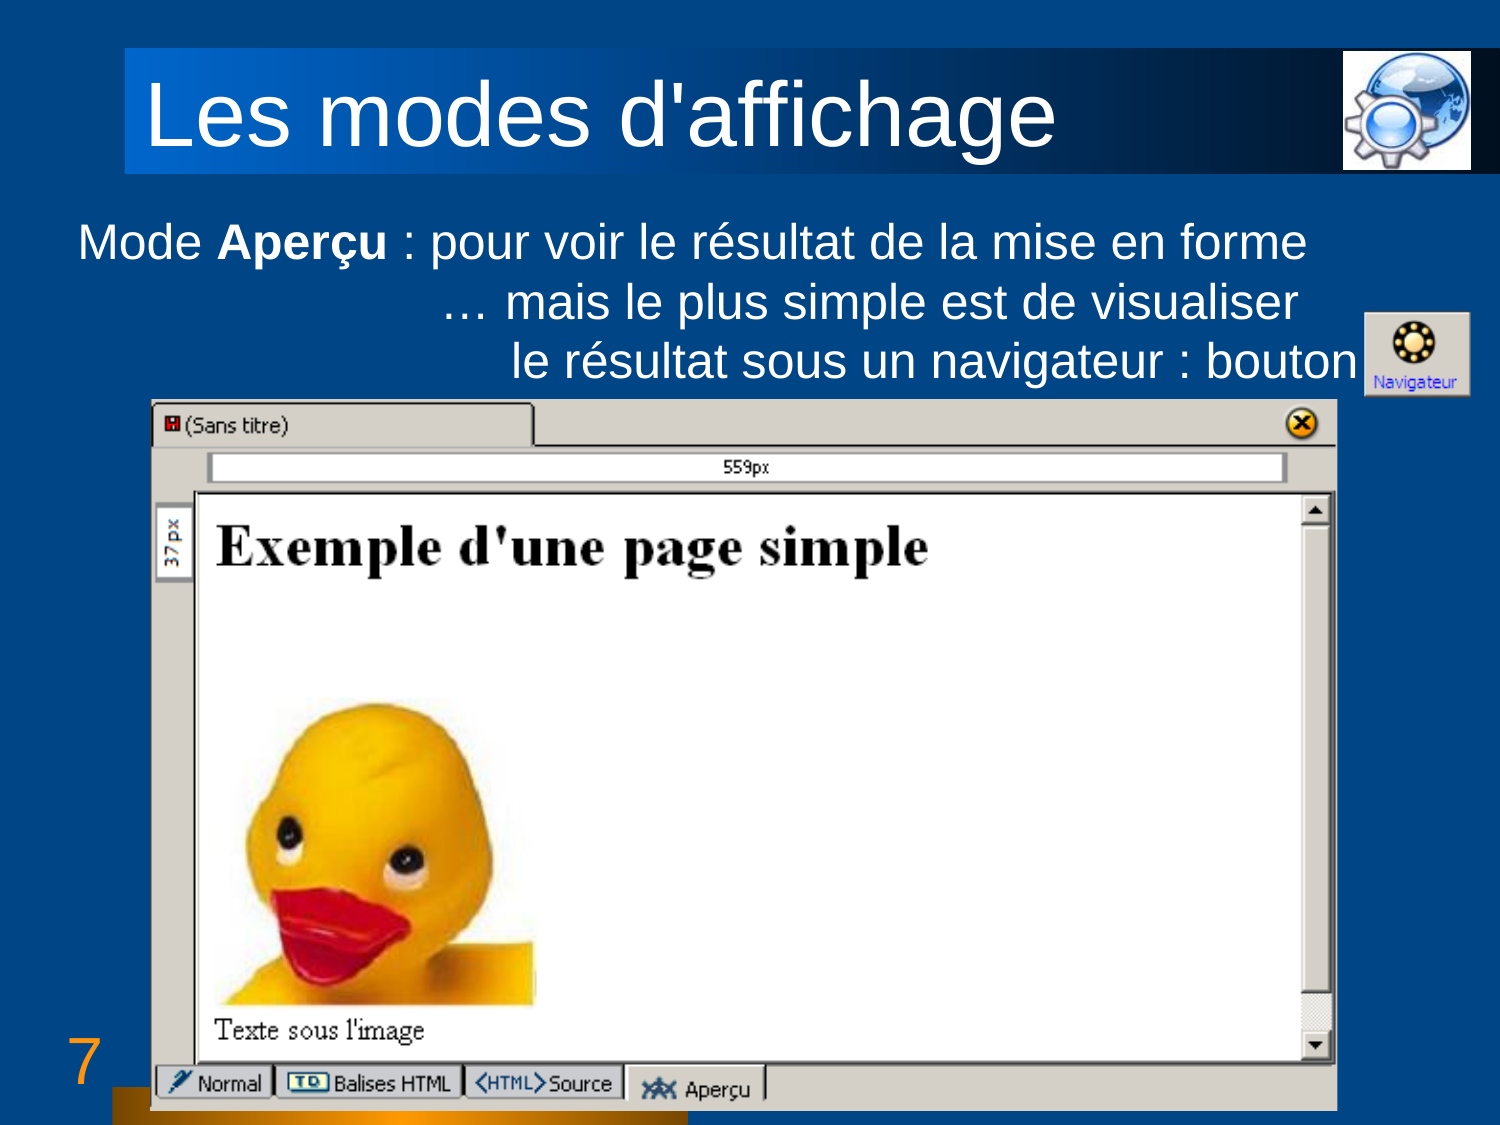

# Les modes d'affichage
Mode Aperçu : pour voir le résultat de la mise en forme
 … mais le plus simple est de visualiser
 le résultat sous un navigateur : bouton